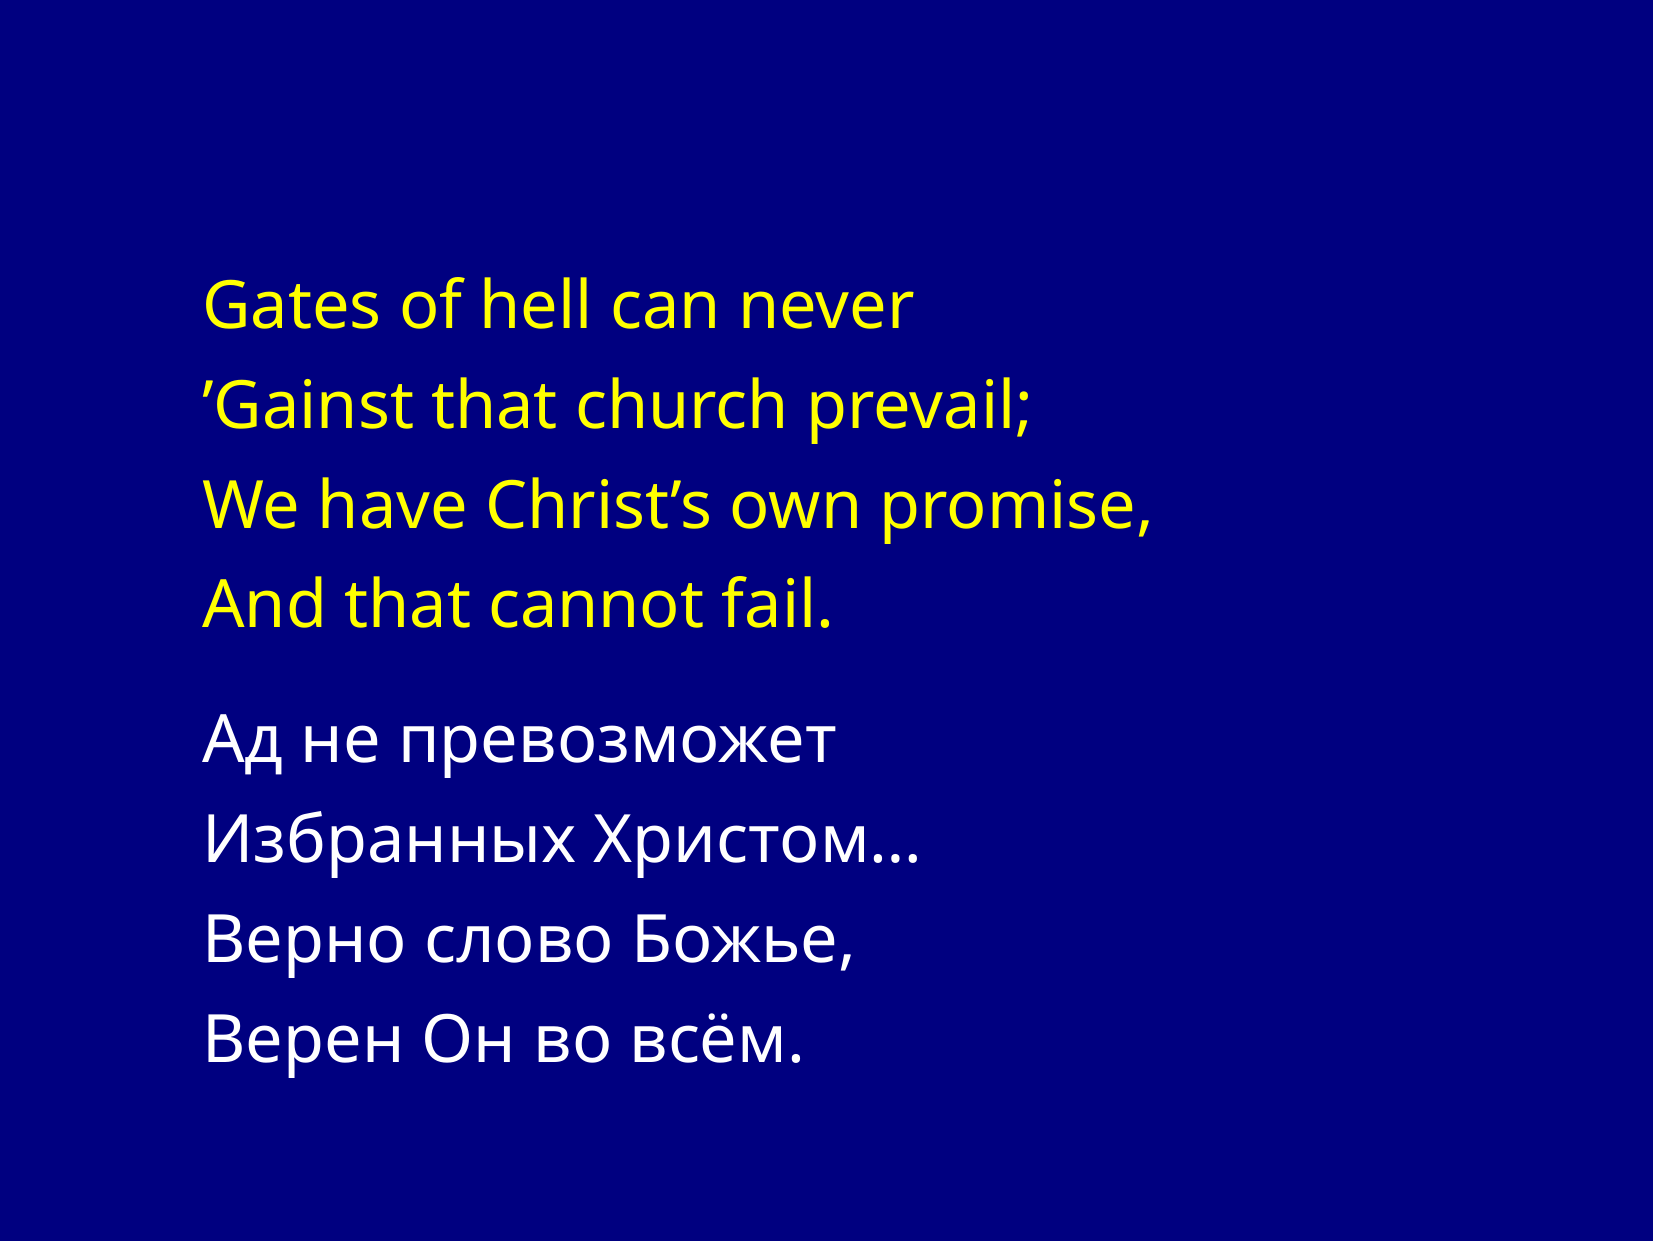

Gates of hell can never
	’Gainst that church prevail;
	We have Christ’s own promise,
	And that cannot fail.
	Ад не превозможет
	Избранных Христом…
	Верно слово Божье,
	Верен Он во всём.